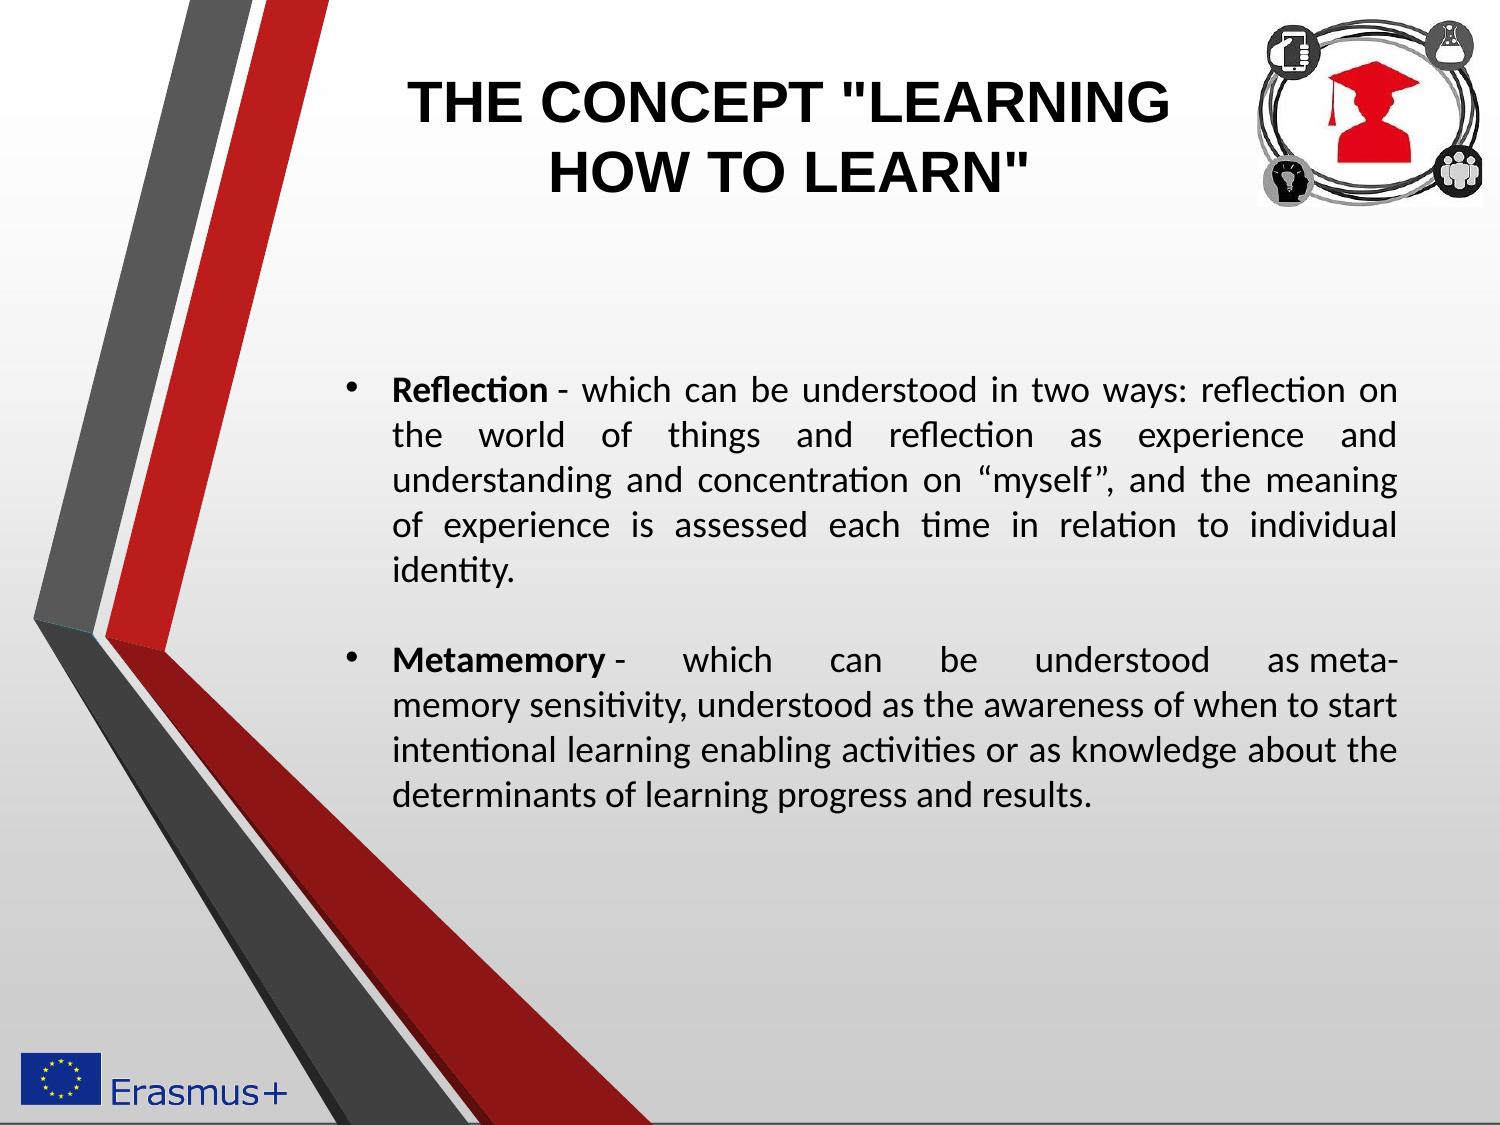

# THE CONCEPT "LEARNING HOW TO LEARN"
Reflection - which can be understood in two ways: reflection on the world of things and reflection as experience and understanding and concentration on “myself”, and the meaning of experience is assessed each time in relation to individual identity.
Metamemory - which can be understood as meta-memory sensitivity, understood as the awareness of when to start intentional learning enabling activities or as knowledge about the determinants of learning progress and results.